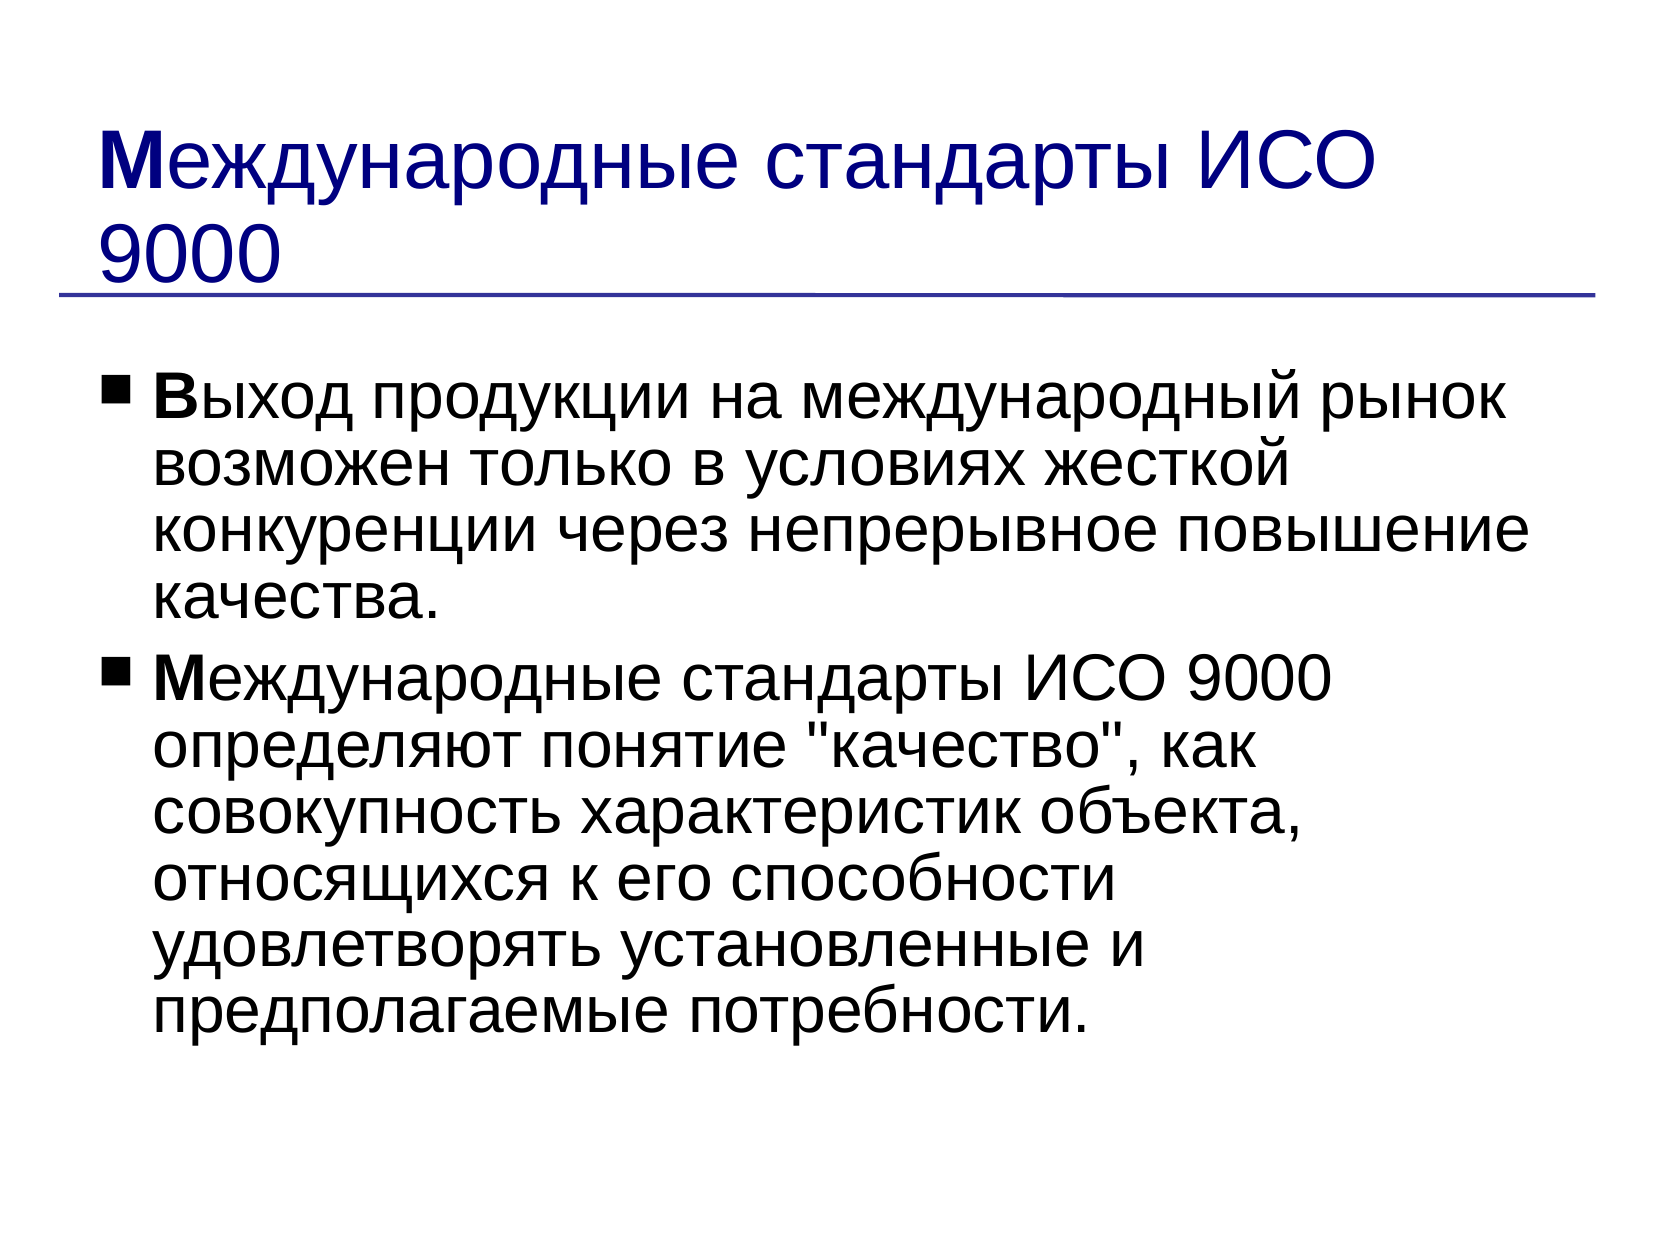

# Международные стандарты ИСО 9000
Выход продукции на международный рынок возможен только в условиях жесткой конкуренции через непрерывное повышение качества.
Международные стандарты ИСО 9000 определяют понятие "качество", как совокупность характеристик объекта, относящихся к его способности удовлетворять установленные и предполагаемые потребности.